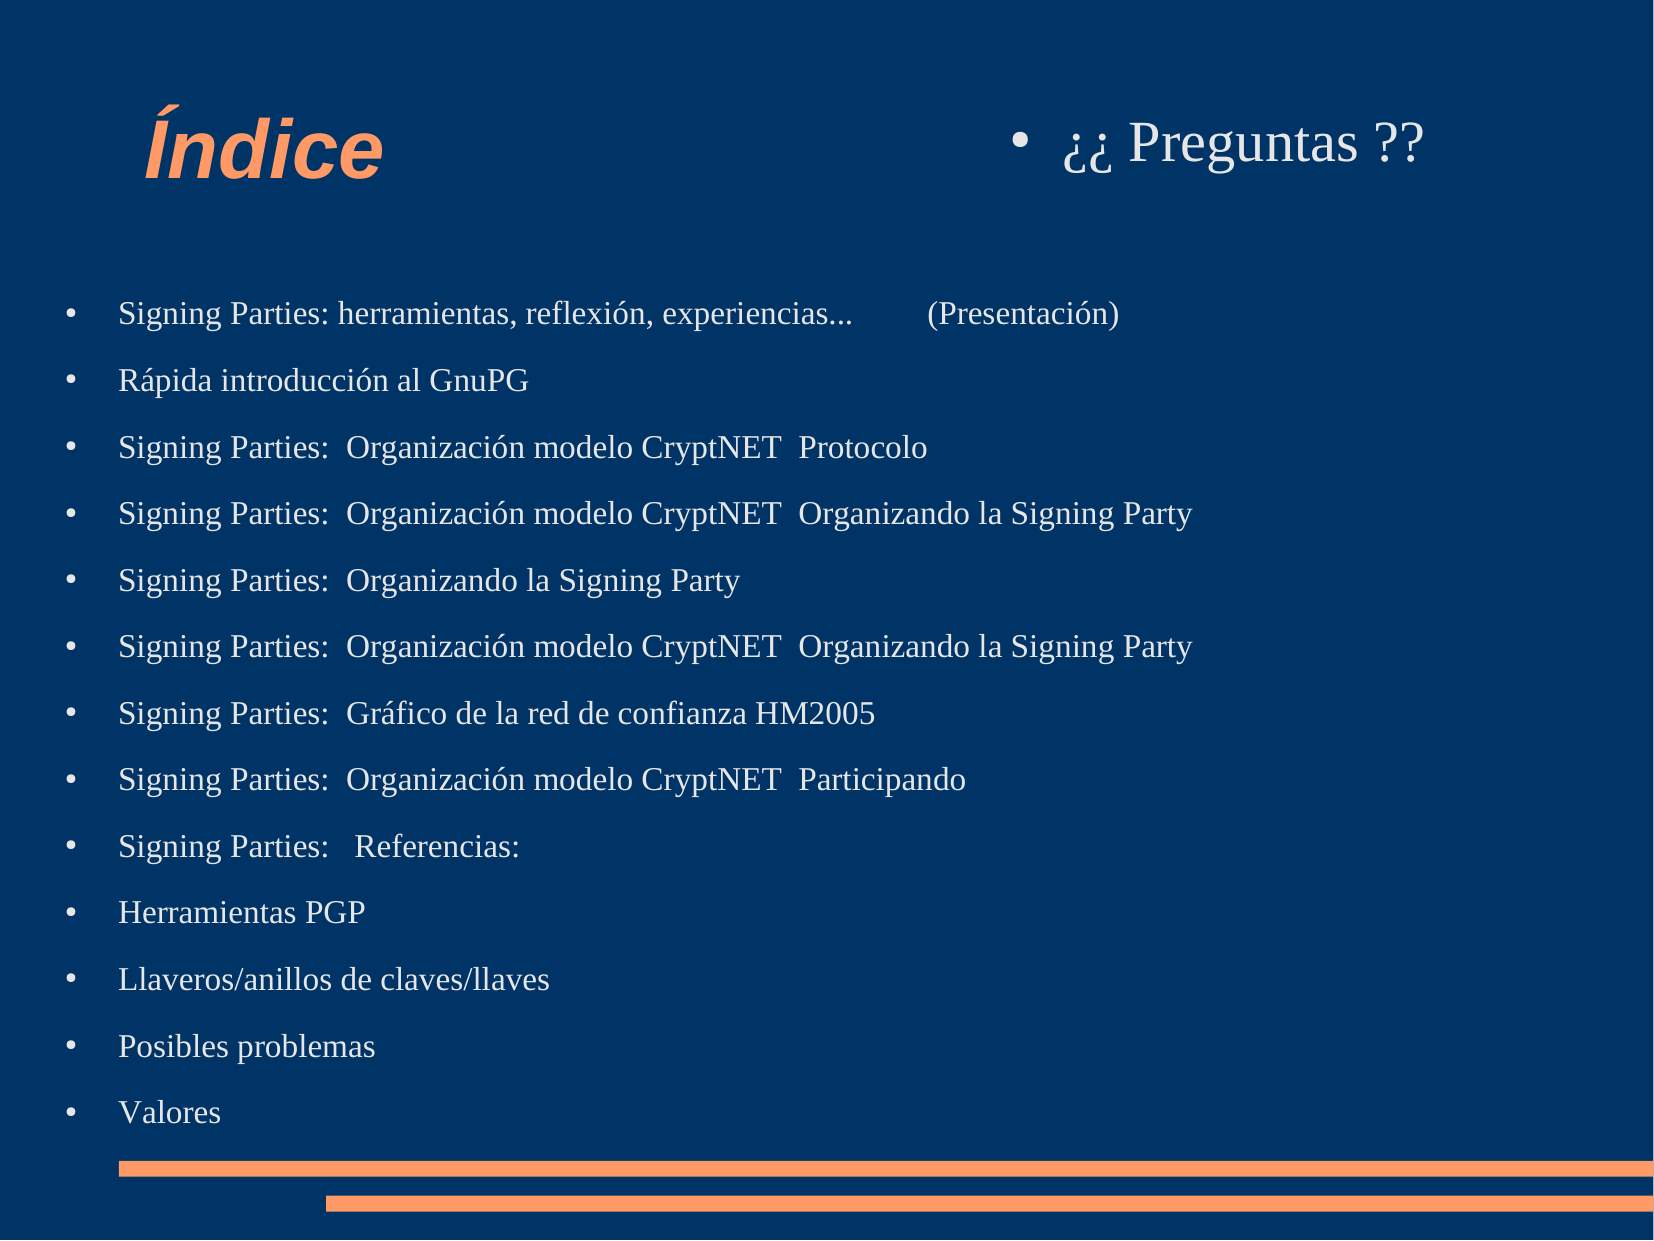

# Índice
¿¿ Preguntas ??
Signing Parties: herramientas, reflexión, experiencias... (Presentación)
Rápida introducción al GnuPG
Signing Parties: Organización modelo CryptNET Protocolo
Signing Parties: Organización modelo CryptNET Organizando la Signing Party
Signing Parties: Organizando la Signing Party
Signing Parties: Organización modelo CryptNET Organizando la Signing Party
Signing Parties: Gráfico de la red de confianza HM2005
Signing Parties: Organización modelo CryptNET Participando
Signing Parties: Referencias:
Herramientas PGP
Llaveros/anillos de claves/llaves
Posibles problemas
Valores